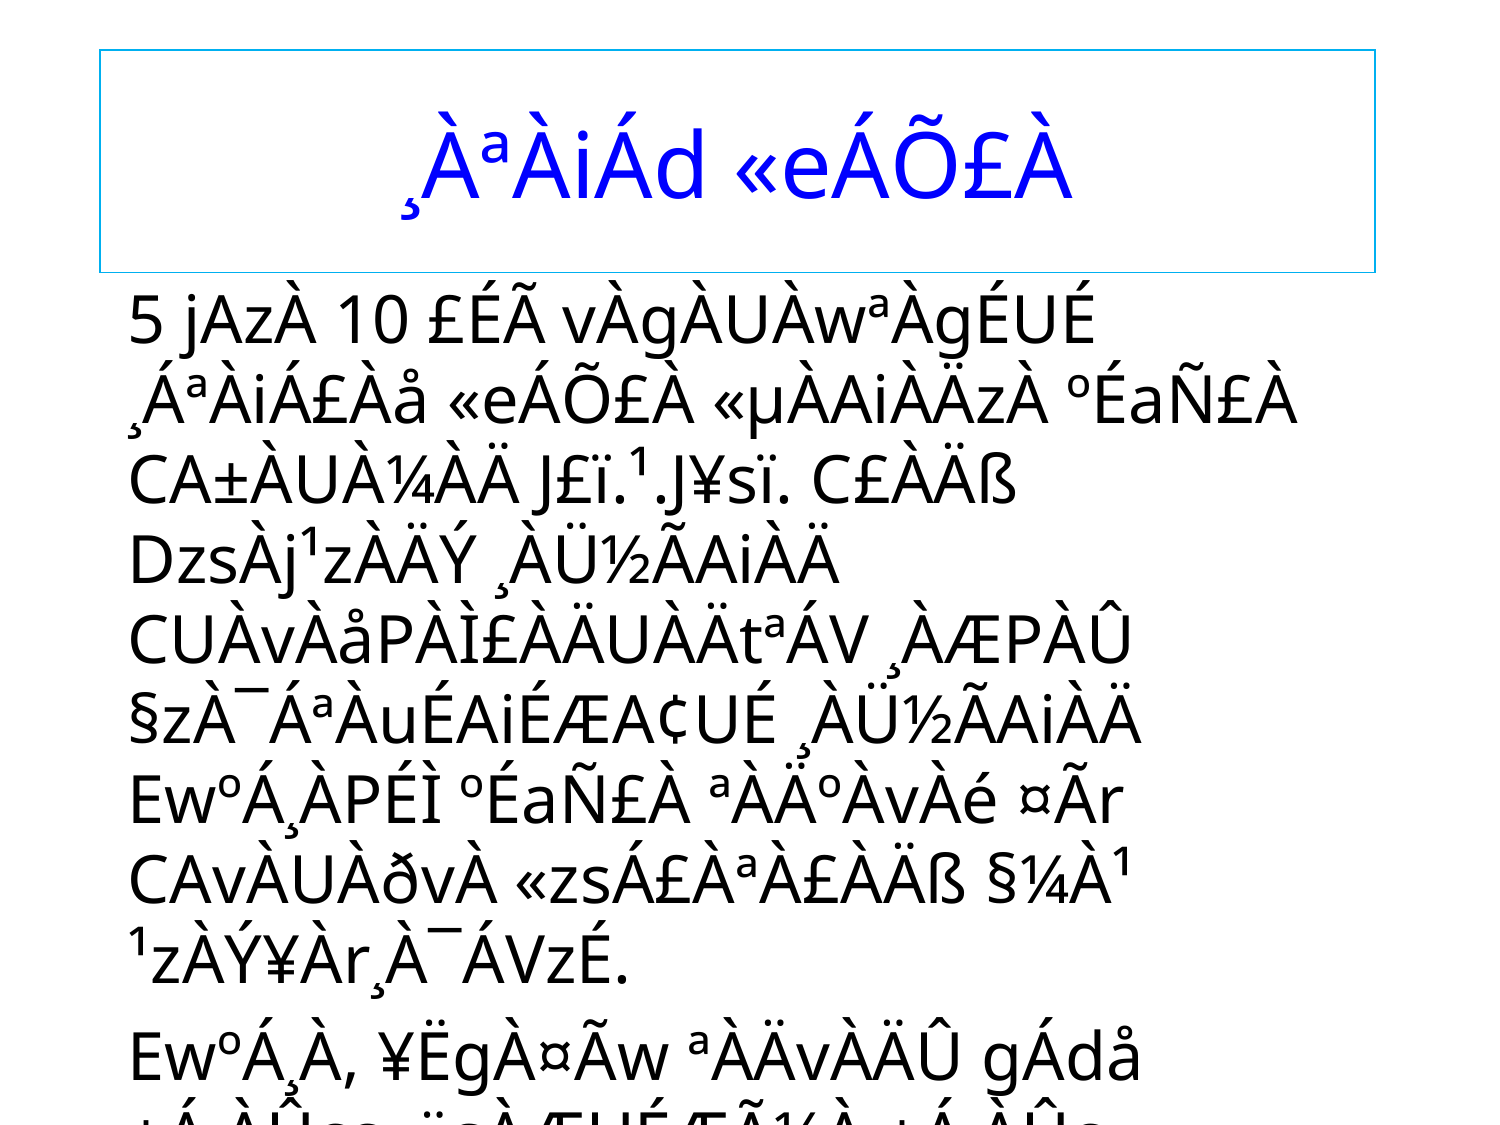

# ¸ÀªÀiÁd «eÁÕ£À
5 jAzÀ 10 £ÉÃ vÀgÀUÀwªÀgÉUÉ ¸ÁªÀiÁ£Àå «eÁÕ£À «µÀAiÀÄzÀ ºÉaÑ£À CA±ÀUÀ¼ÀÄ J£ï.¹.J¥sï. C£ÀÄß DzsÀj¹zÀÄÝ ¸ÀÜ½ÃAiÀÄ CUÀvÀåPÀÌ£ÀÄUÀÄtªÁV ¸ÀÆPÀÛ §zÀ¯ÁªÀuÉAiÉÆA¢UÉ ¸ÀÜ½ÃAiÀÄ EwºÁ¸ÀPÉÌ ºÉaÑ£À ªÀÄºÀvÀé ¤Ãr CAvÀUÀðvÀ «zsÁ£ÀªÀ£ÀÄß §¼À¹ ¹zÀÝ¥Àr¸À¯ÁVzÉ.
EwºÁ¸À, ¥ËgÀ¤Ãw ªÀÄvÀÄÛ gÁdå ±Á¸ÀÛçç, ¨sÀÆUÉÆÃ¼À ±Á¸ÀÛç ,
(5 jAzÀ 10)
 ªÁtÂdå ±Á¸ÀÛç, CxÀð±Á¸ÀÛç ªÀÄvÀÄÛ ¸ÀªÀiÁd±Á¸ÀÛç (8 jAzÀ 10)